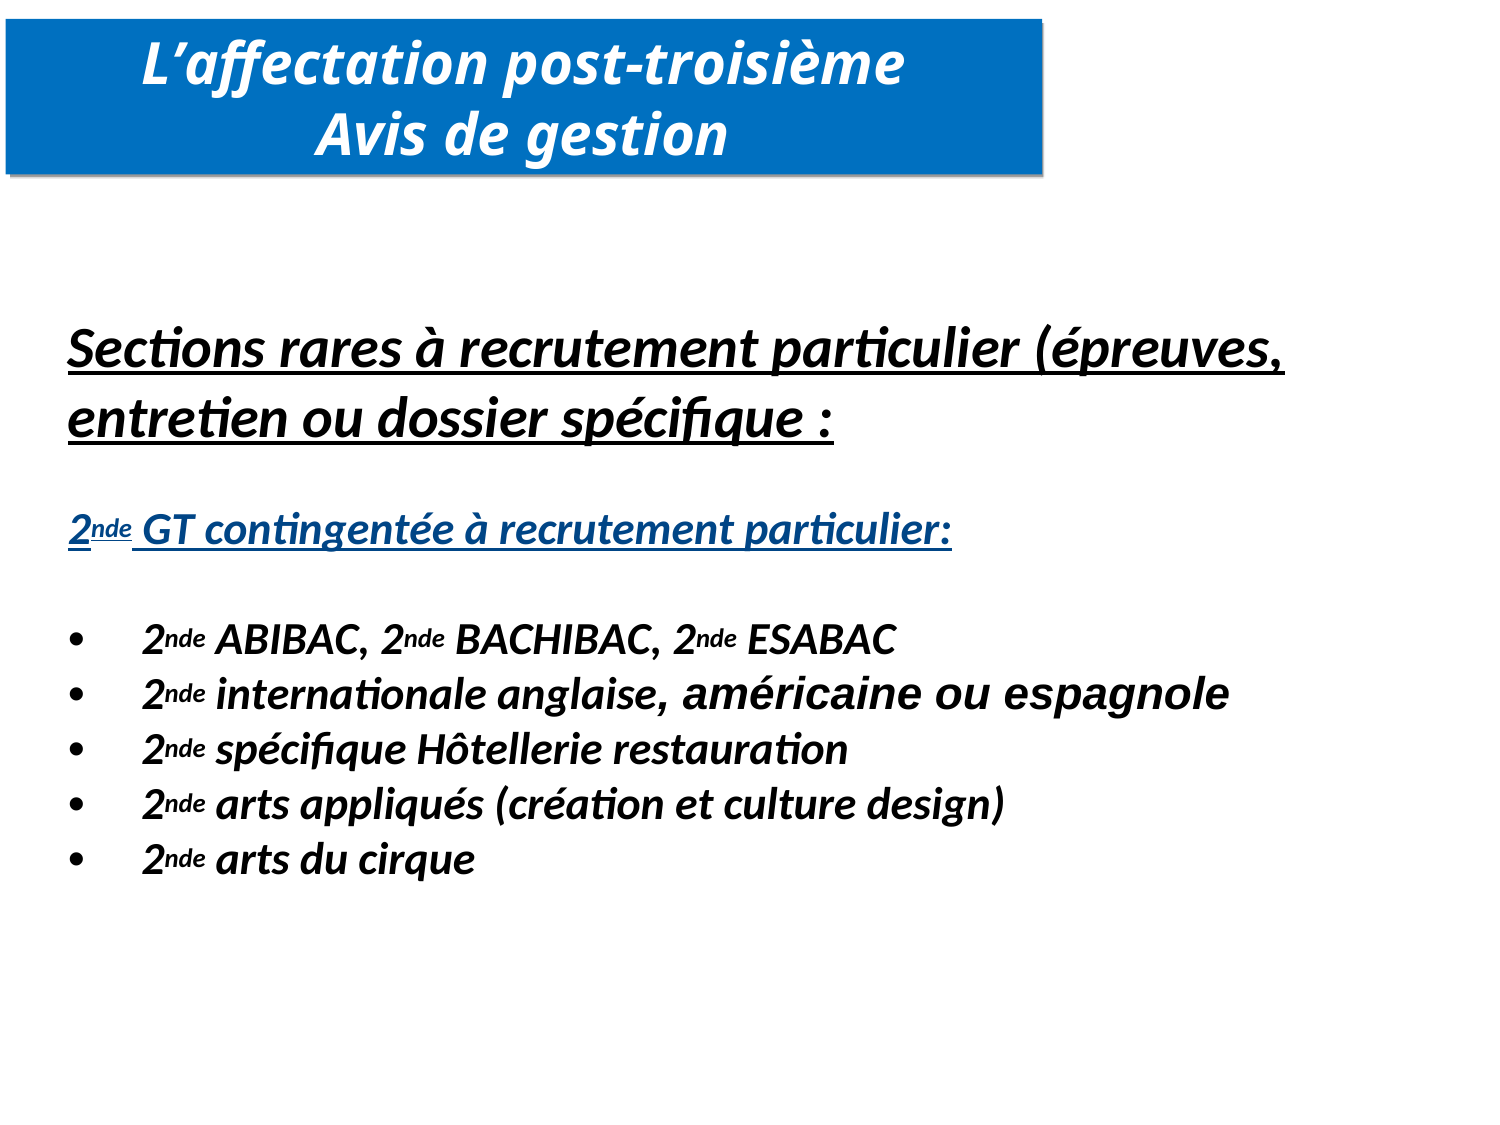

L’affectation post-troisième
Avis de gestion
Sections rares à recrutement particulier (épreuves, entretien ou dossier spécifique :
2nde GT contingentée à recrutement particulier:
•	2nde ABIBAC, 2nde BACHIBAC, 2nde ESABAC
•	2nde internationale anglaise, américaine ou espagnole
•	2nde spécifique Hôtellerie restauration
•	2nde arts appliqués (création et culture design)
•	2nde arts du cirque